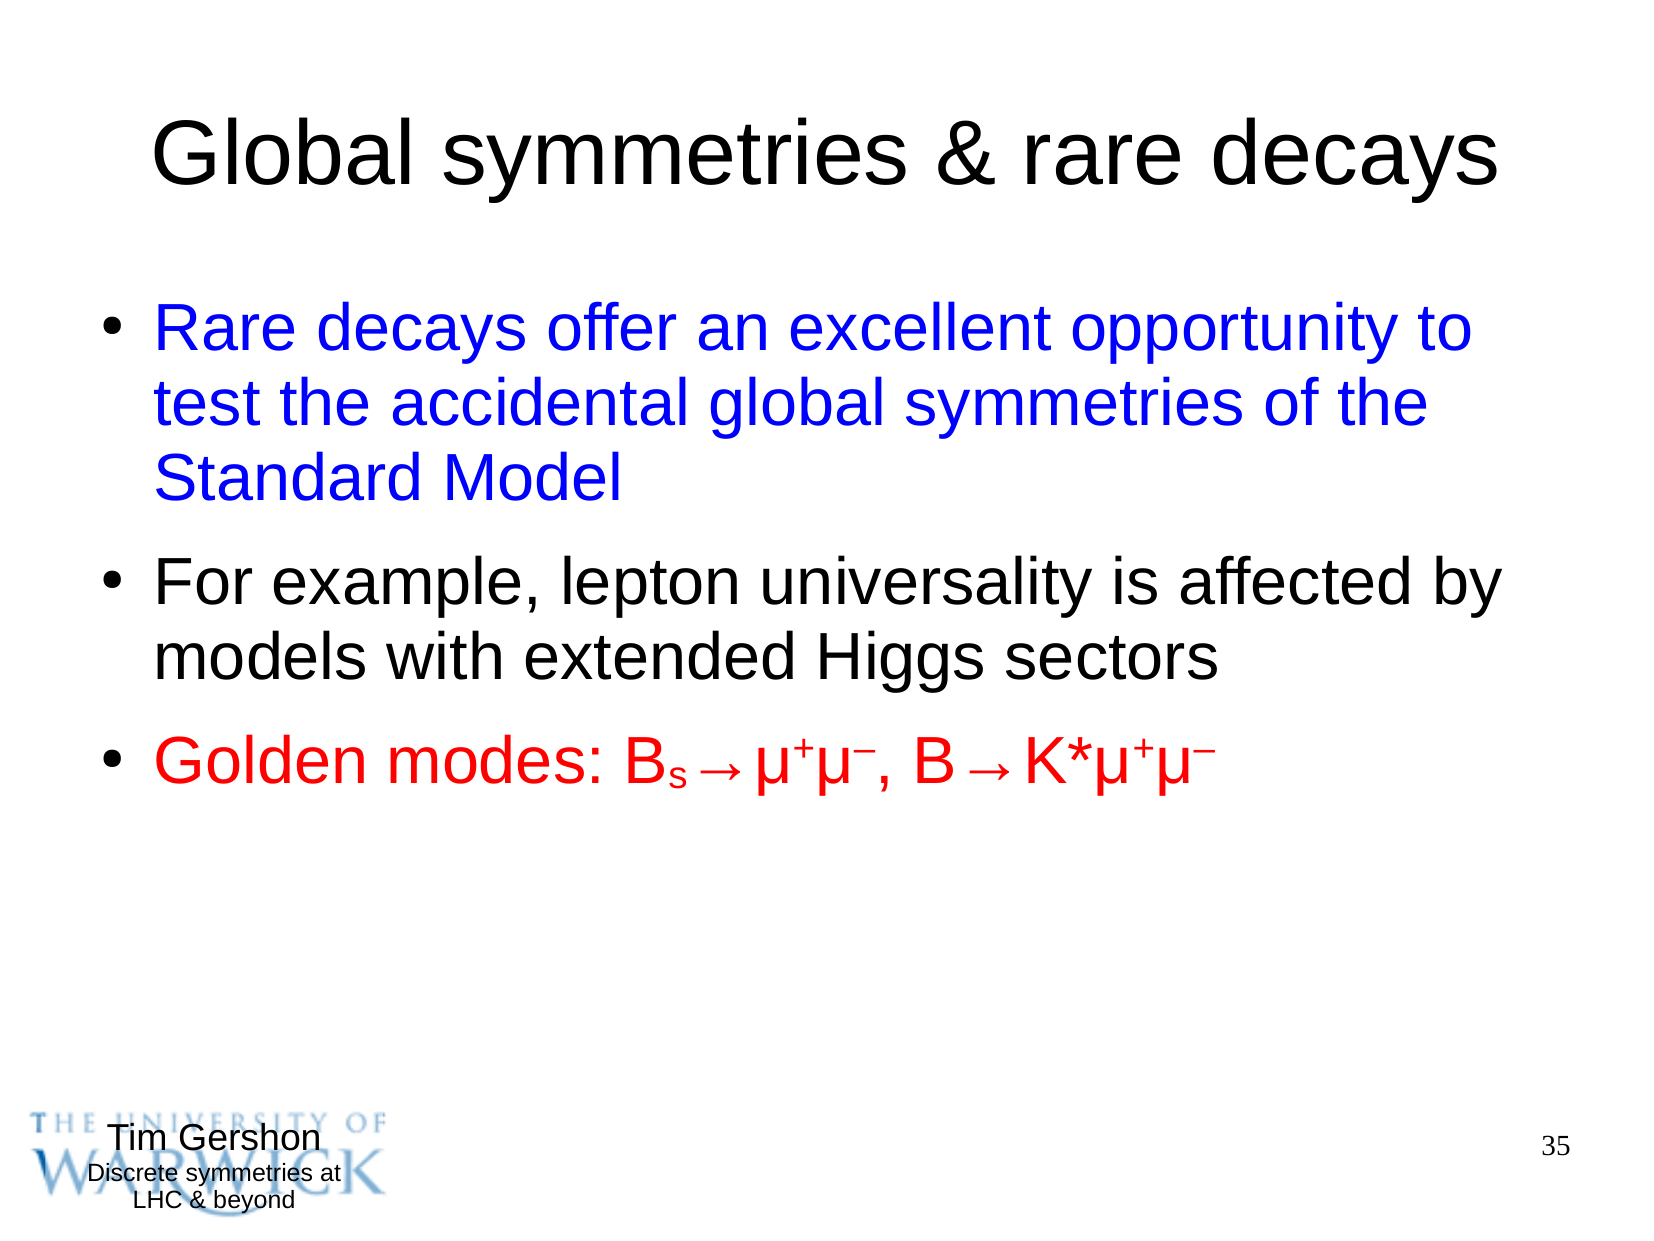

# Global symmetries & rare decays
Rare decays offer an excellent opportunity to test the accidental global symmetries of the Standard Model
For example, lepton universality is affected by models with extended Higgs sectors
Golden modes: Bs→μ+μ–, B→K*μ+μ–
Tim Gershon
Discrete symmetries at LHC & beyond
35